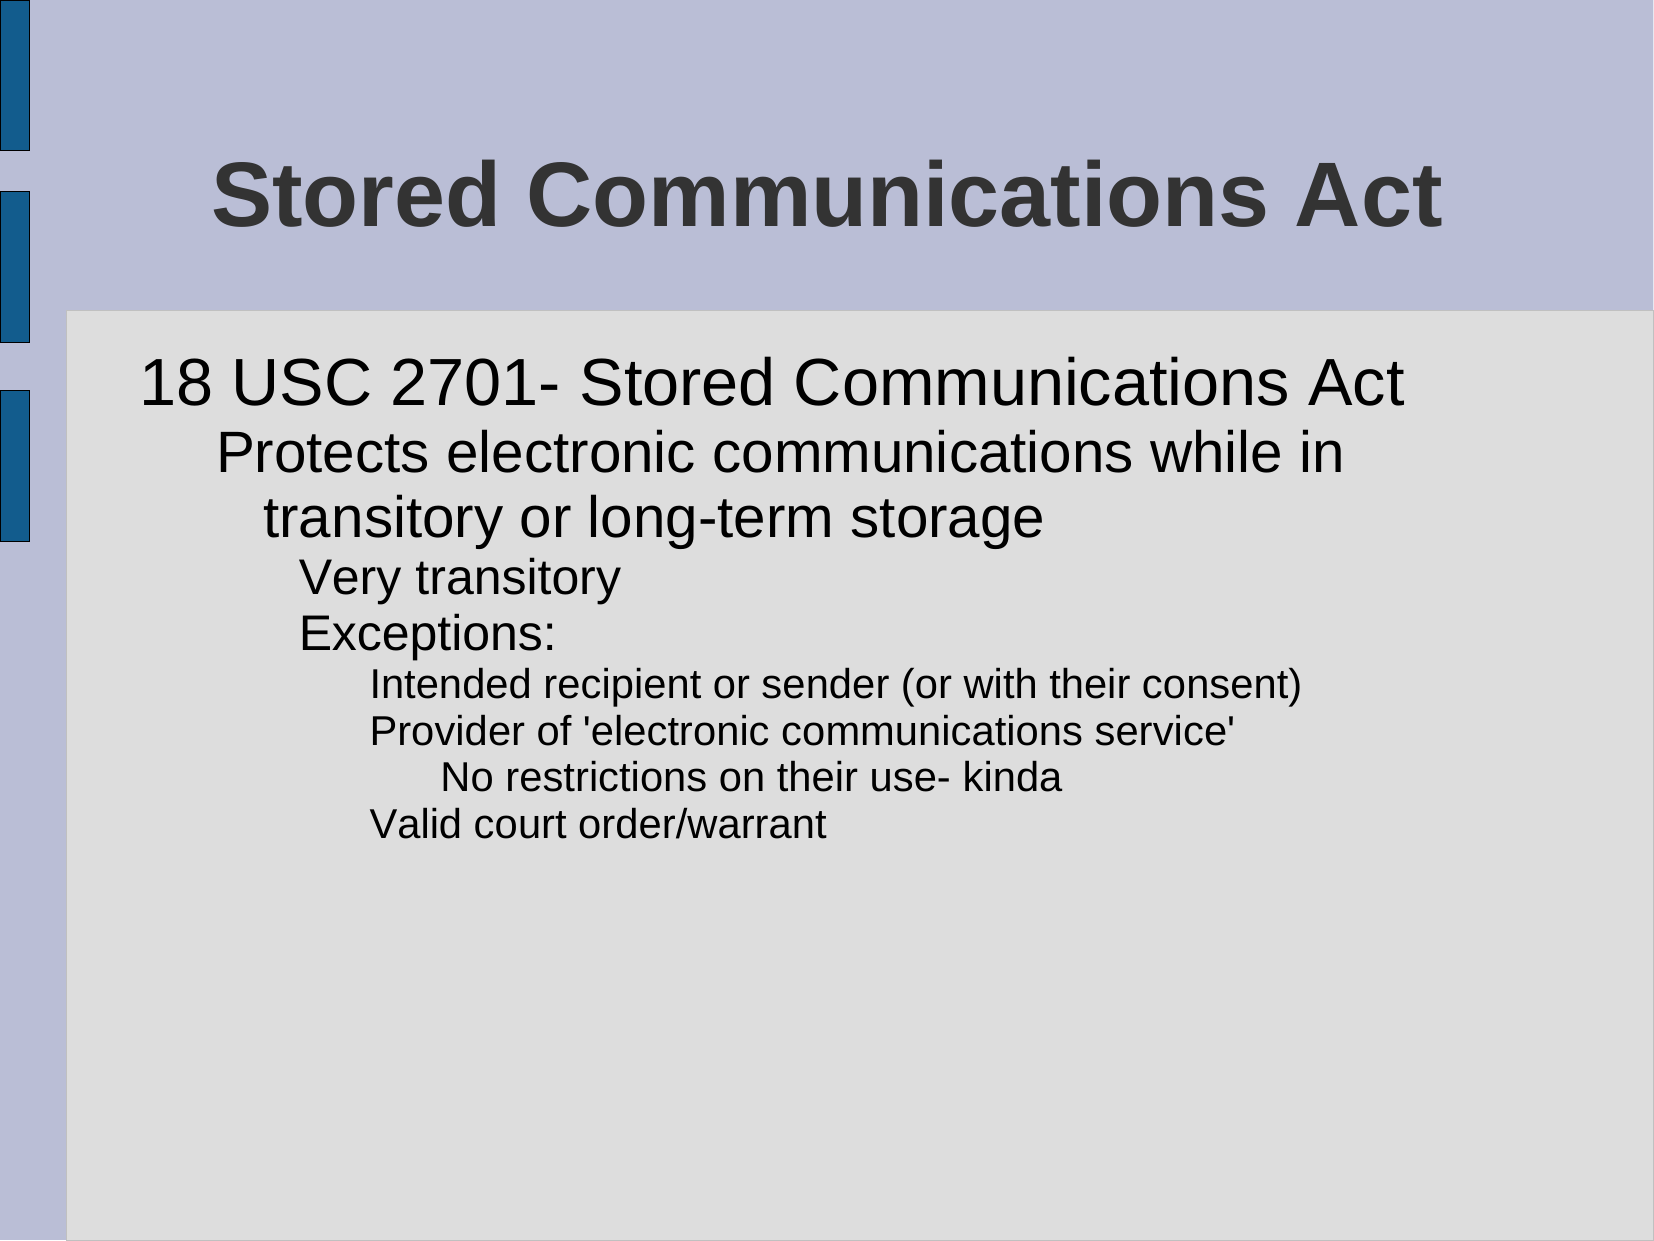

# Stored Communications Act
18 USC 2701- Stored Communications Act
Protects electronic communications while in transitory or long-term storage
Very transitory
Exceptions:
Intended recipient or sender (or with their consent)
Provider of 'electronic communications service'
No restrictions on their use- kinda
Valid court order/warrant